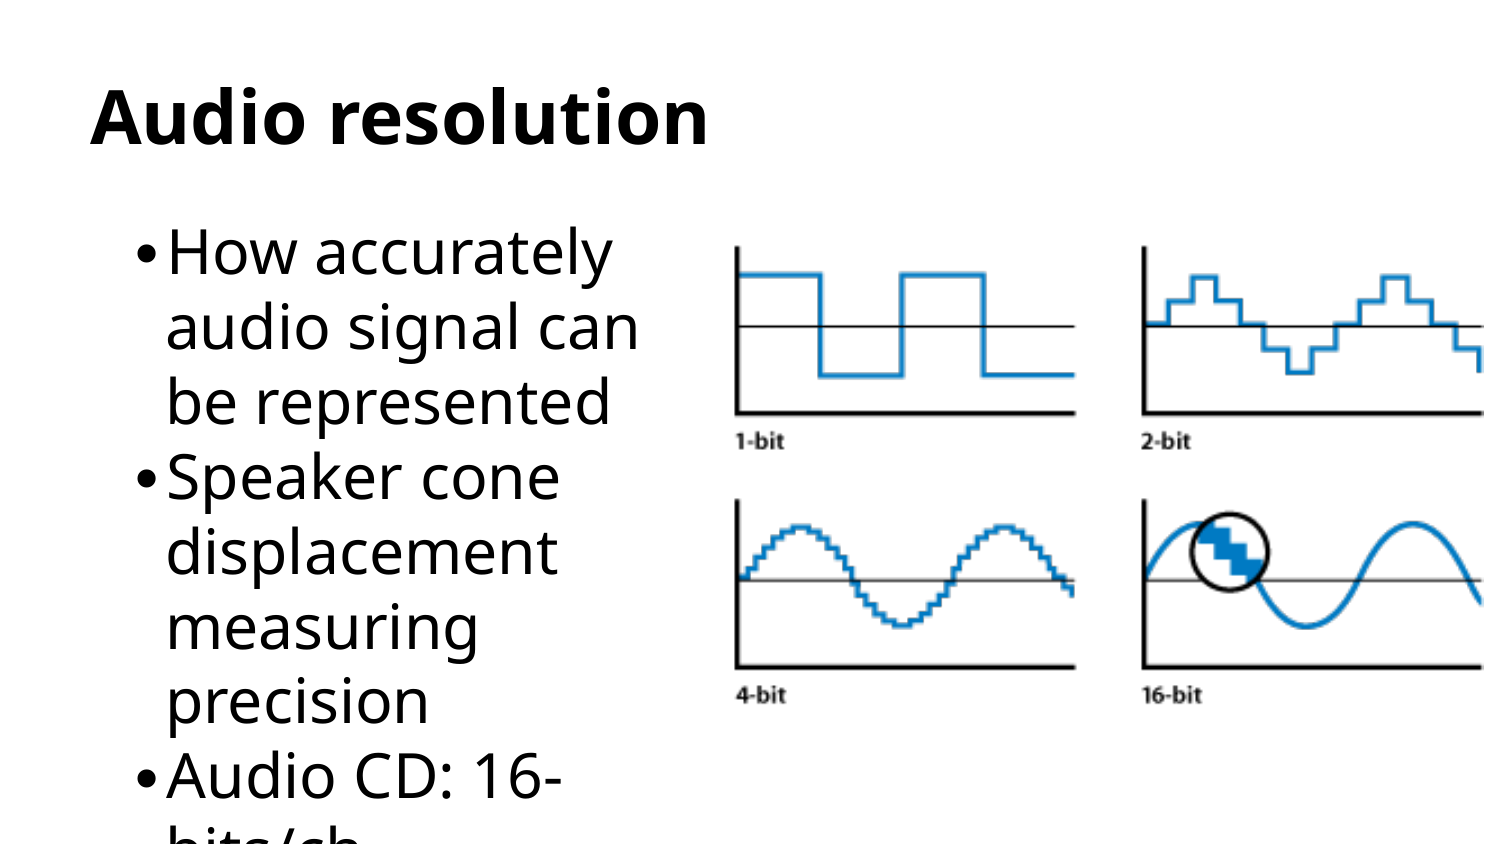

# Audio resolution
How accurately audio signal can be represented
Speaker cone displacement measuring precision
Audio CD: 16-bits/ch